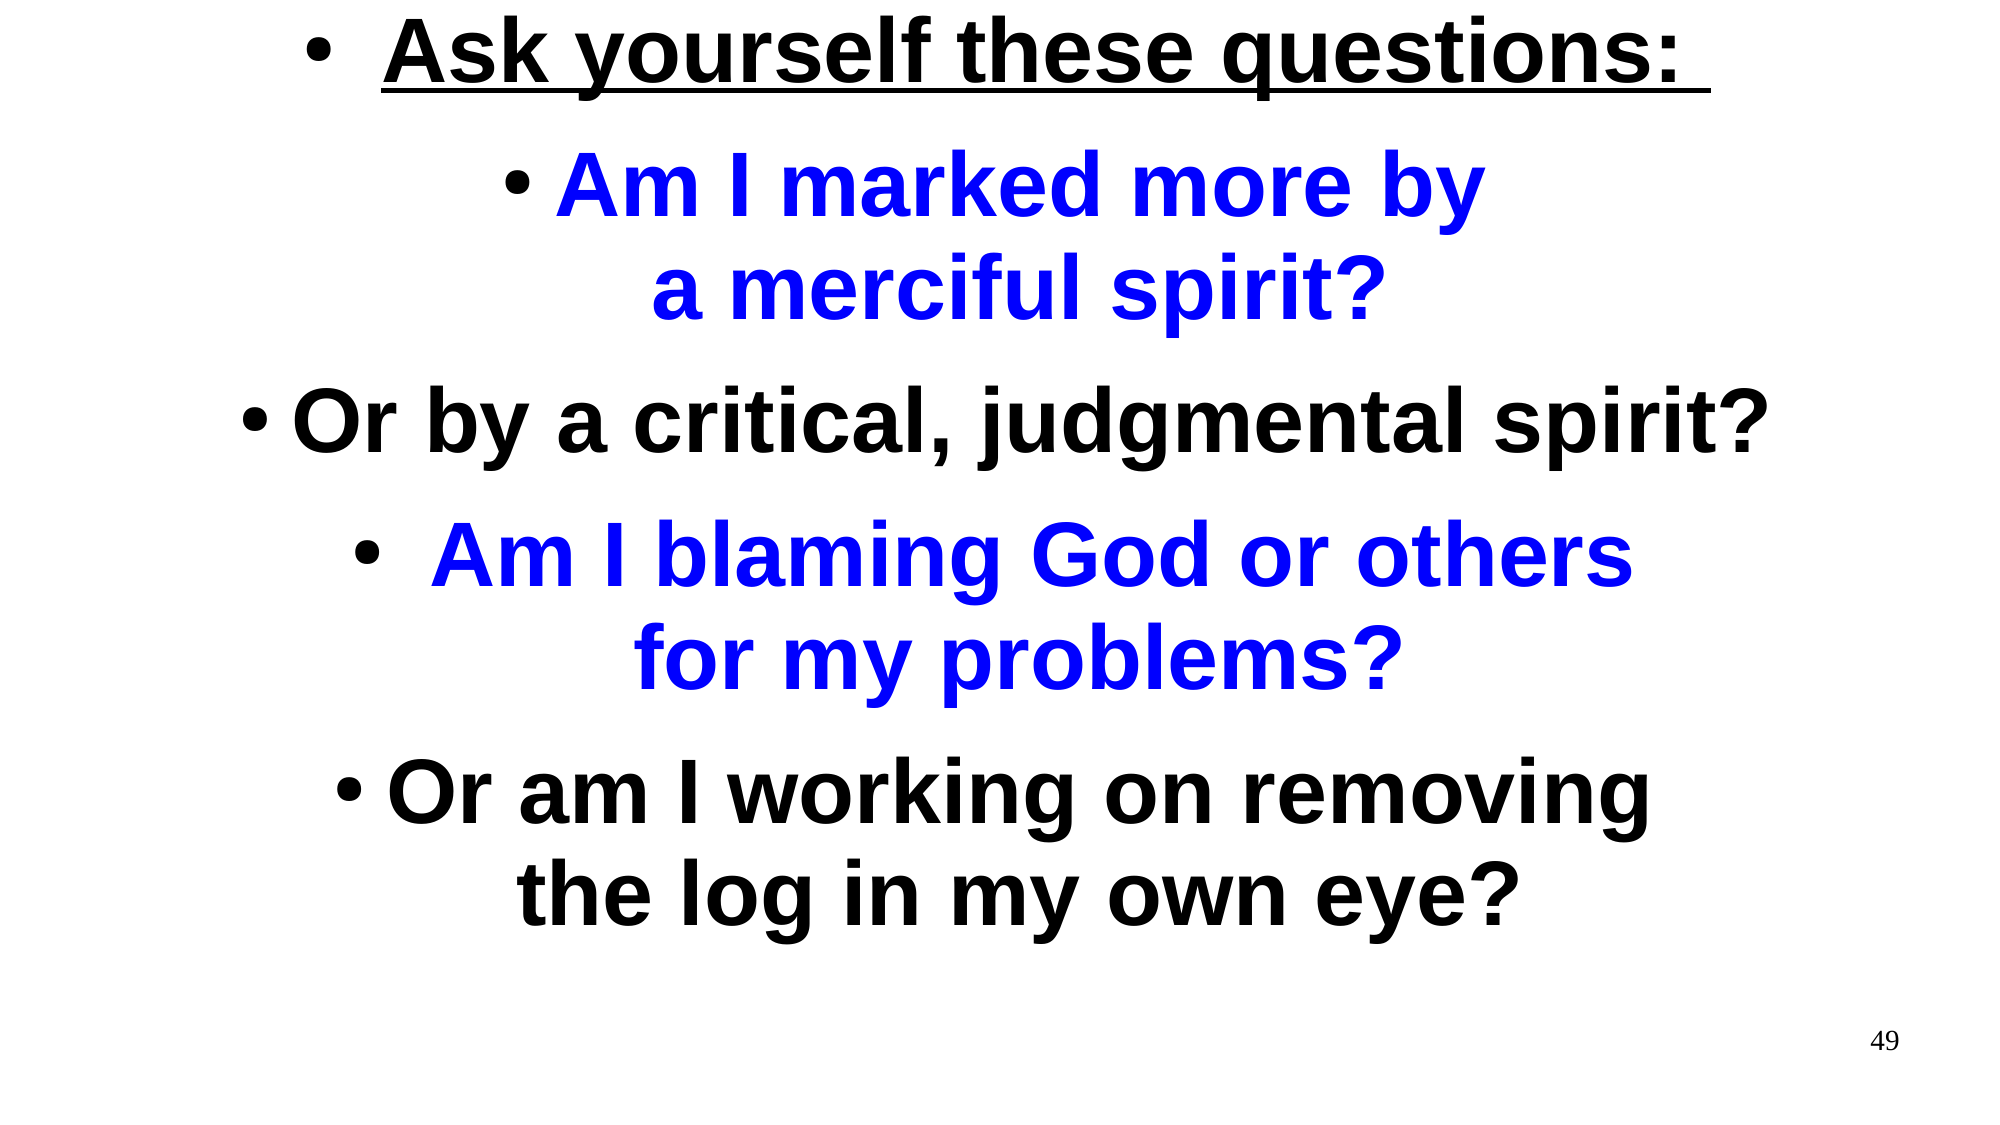

# Ask yourself these questions:
Am I marked more by
a merciful spirit?
Or by a critical, judgmental spirit?
 Am I blaming God or others
for my problems?
Or am I working on removing
the log in my own eye?
49